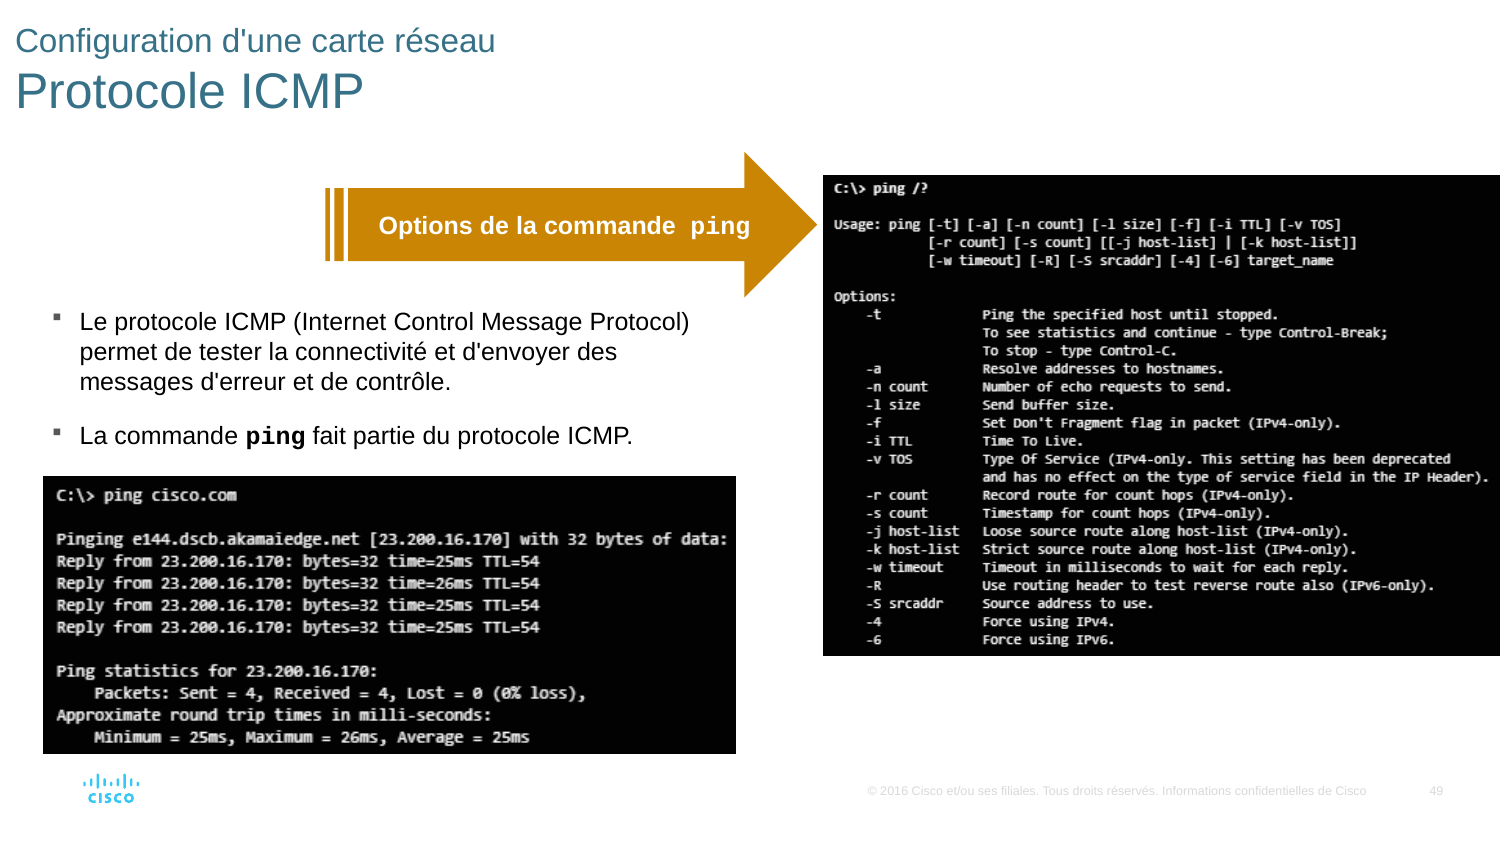

# Configuration d'une carte réseau Protocole ICMP
Options de la commande ping
Le protocole ICMP (Internet Control Message Protocol) permet de tester la connectivité et d'envoyer des messages d'erreur et de contrôle.
La commande ping fait partie du protocole ICMP.